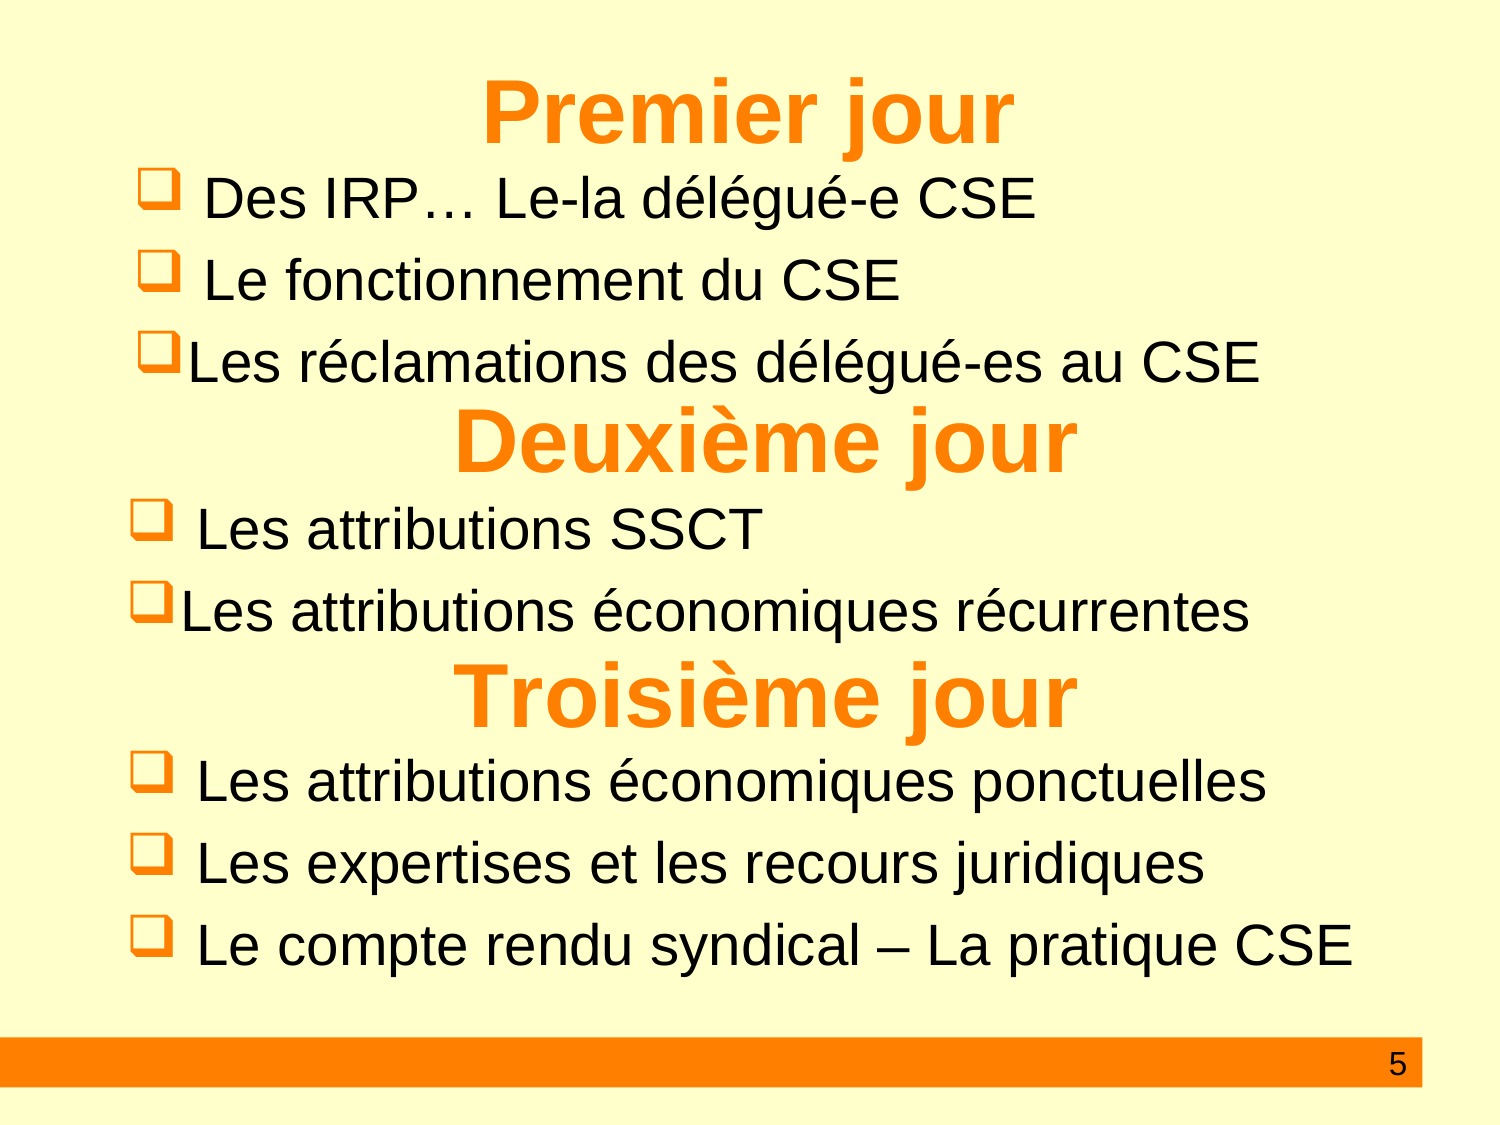

# Premier jour
 Des IRP… Le-la délégué-e CSE
 Le fonctionnement du CSE
Les réclamations des délégué-es au CSE
Deuxième jour
 Les attributions SSCT
Les attributions économiques récurrentes
 Les attributions économiques ponctuelles
 Les expertises et les recours juridiques
 Le compte rendu syndical – La pratique CSE
Troisième jour